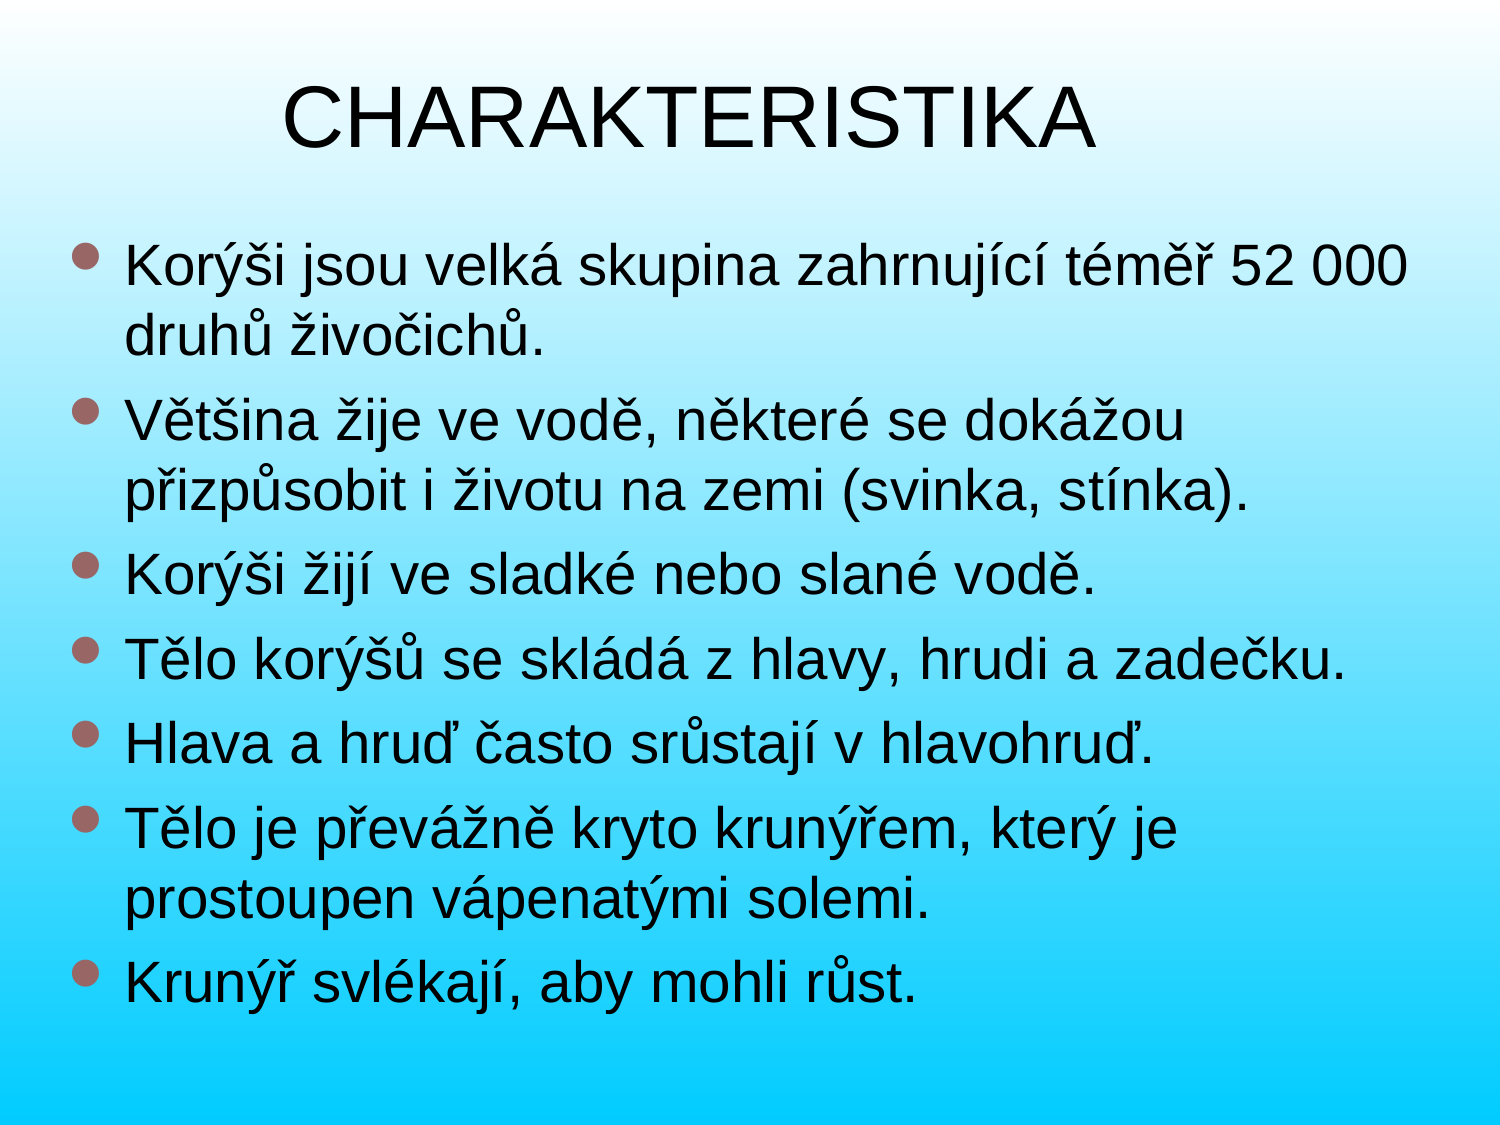

# CHARAKTERISTIKA
Korýši jsou velká skupina zahrnující téměř 52 000 druhů živočichů.
Většina žije ve vodě, některé se dokážou přizpůsobit i životu na zemi (svinka, stínka).
Korýši žijí ve sladké nebo slané vodě.
Tělo korýšů se skládá z hlavy, hrudi a zadečku.
Hlava a hruď často srůstají v hlavohruď.
Tělo je převážně kryto krunýřem, který je prostoupen vápenatými solemi.
Krunýř svlékají, aby mohli růst.